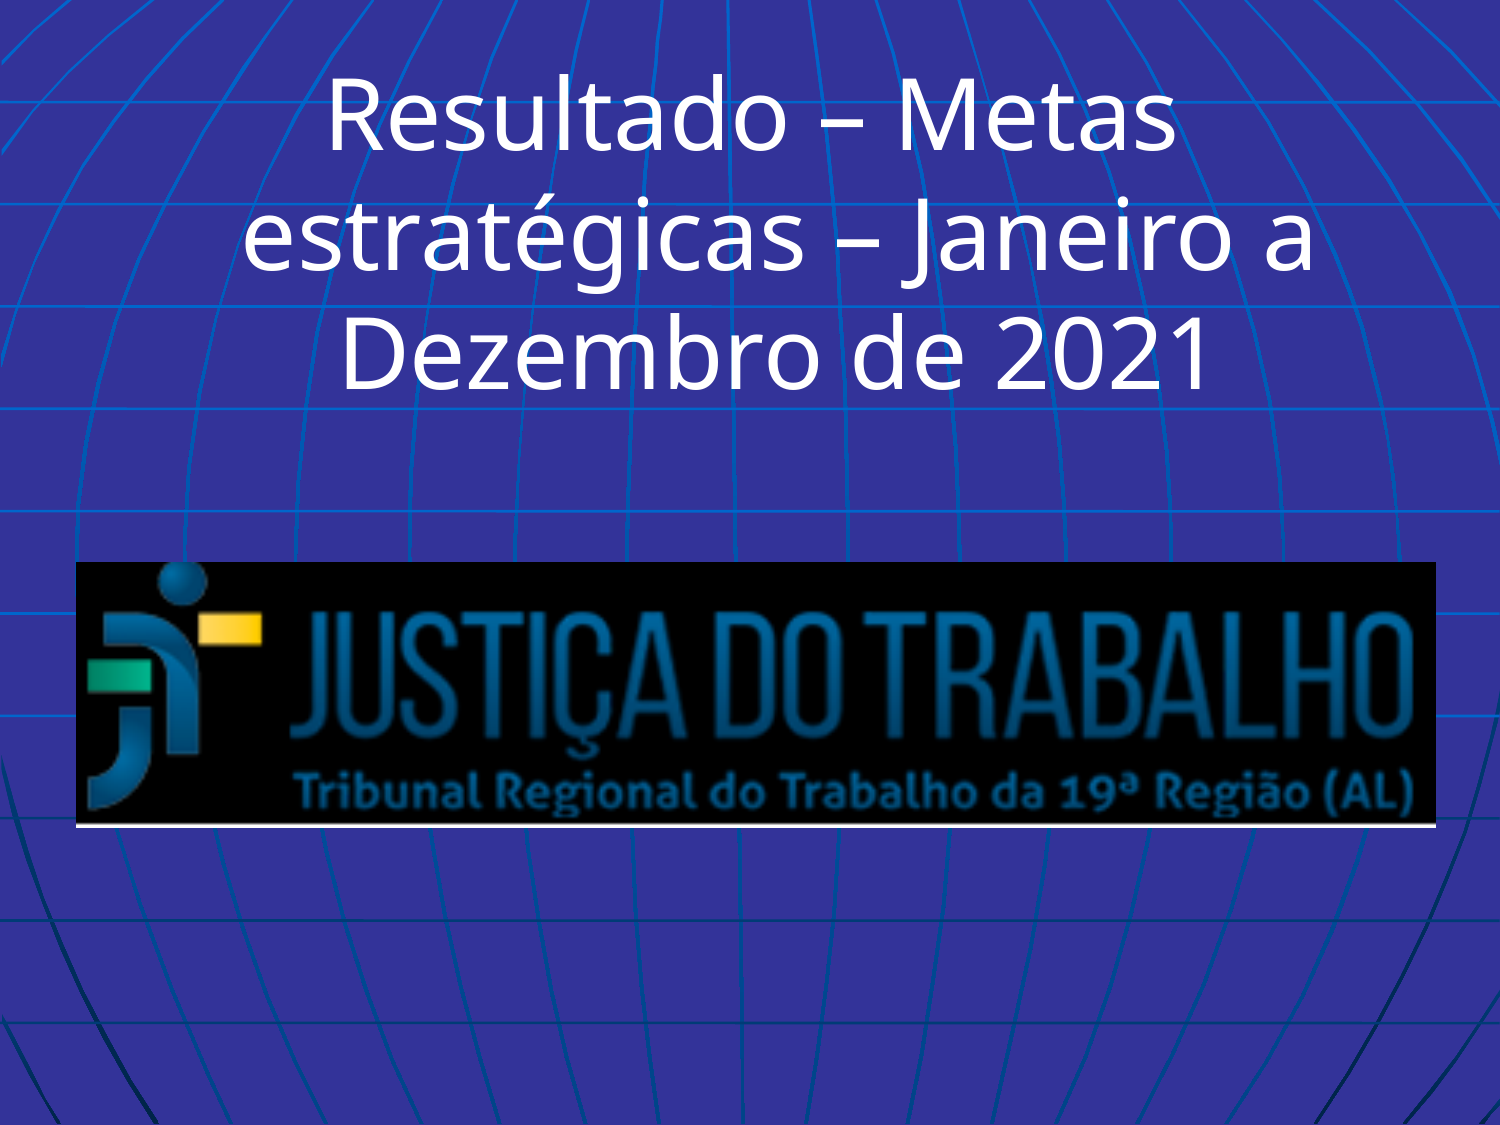

# Resultado – Metas estratégicas – Janeiro a Dezembro de 2021